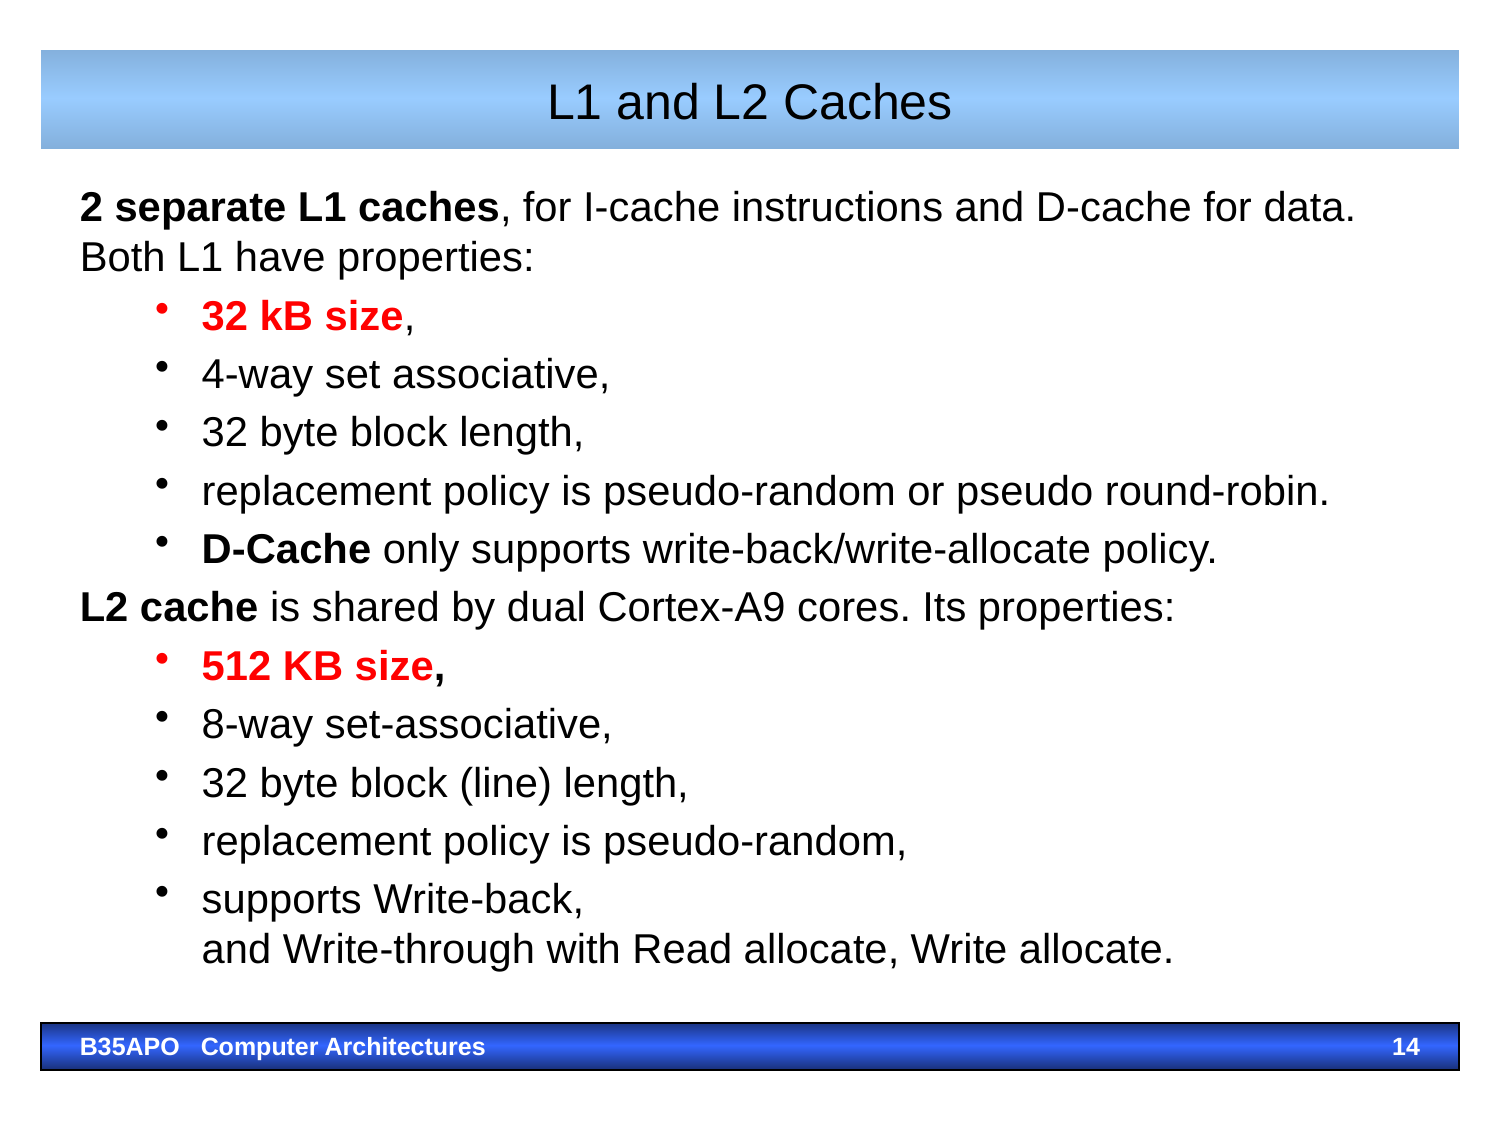

# L1 and L2 Caches
2 separate L1 caches, for I-cache instructions and D-cache for data. Both L1 have properties:
32 kB size,
4-way set associative,
32 byte block length,
replacement policy is pseudo-random or pseudo round-robin.
D-Cache only supports write-back/write-allocate policy.
L2 cache is shared by dual Cortex-A9 cores. Its properties:
512 KB size,
8-way set-associative,
32 byte block (line) length,
replacement policy is pseudo-random,
supports Write-back,
and Write-through with Read allocate, Write allocate.
B35APO Computer Architectures